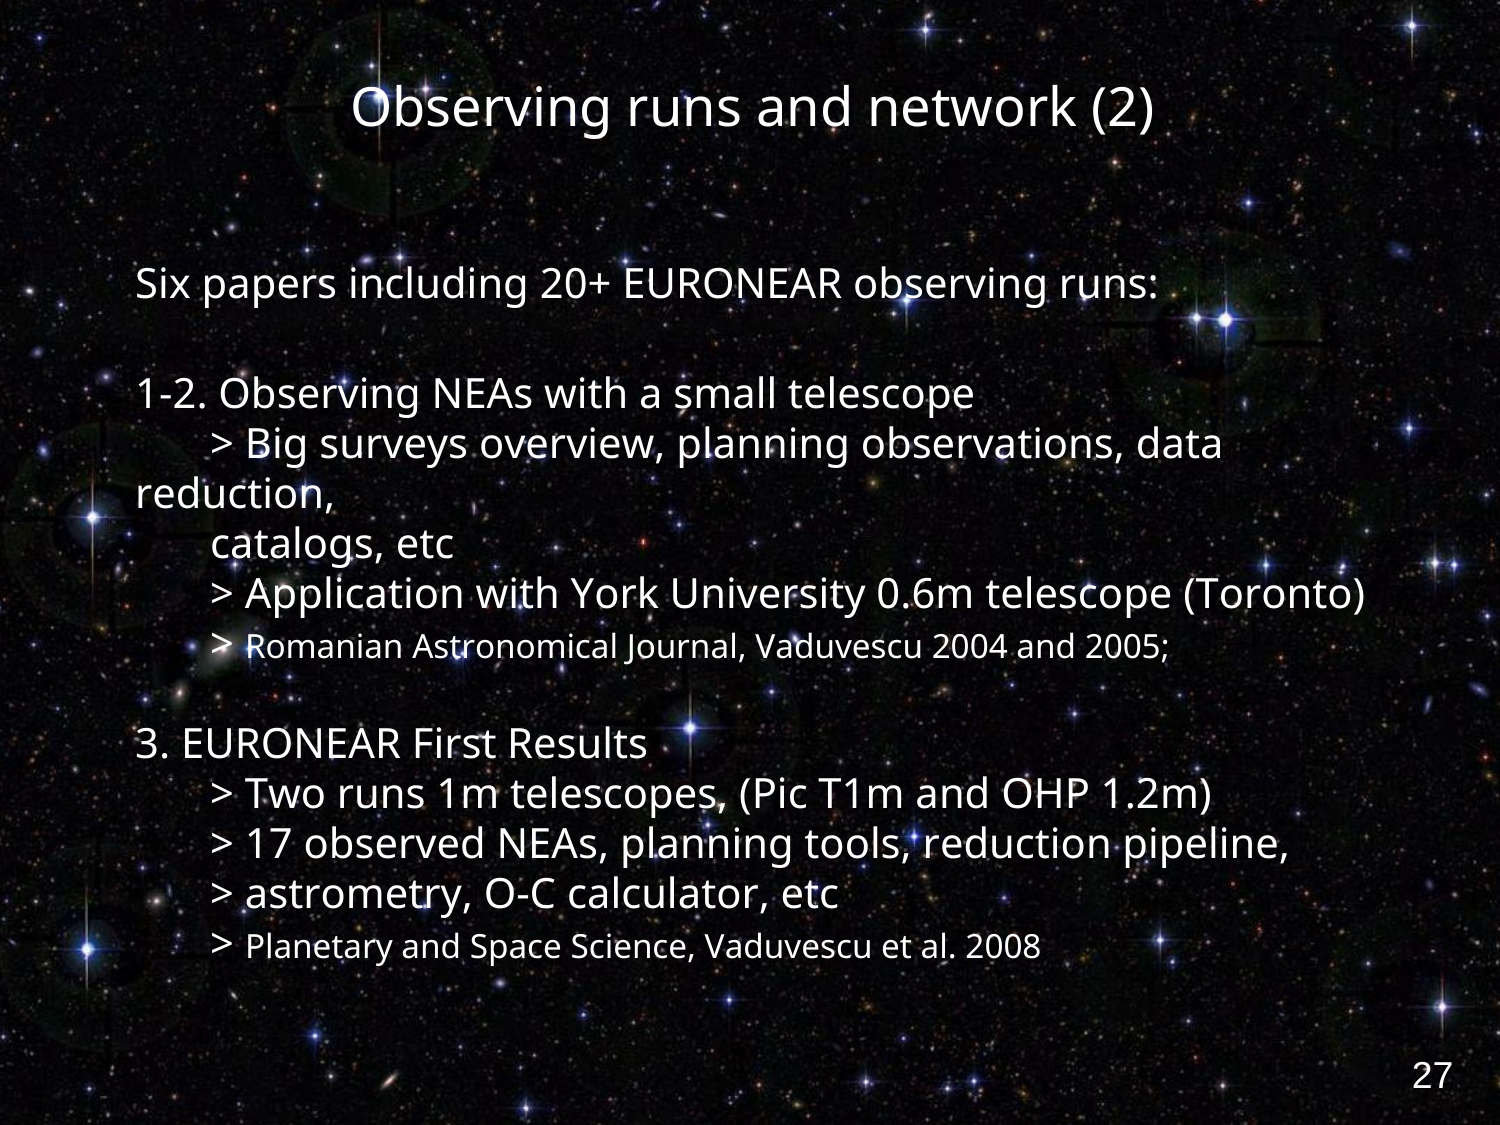

Observing runs and network (2)
Six papers including 20+ EURONEAR observing runs:
1-2. Observing NEAs with a small telescope
	> Big surveys overview, planning observations, data reduction,
	catalogs, etc
	> Application with York University 0.6m telescope (Toronto)
	> Romanian Astronomical Journal, Vaduvescu 2004 and 2005;
3. EURONEAR First Results
	> Two runs 1m telescopes, (Pic T1m and OHP 1.2m)
	> 17 observed NEAs, planning tools, reduction pipeline,
	> astrometry, O-C calculator, etc
	> Planetary and Space Science, Vaduvescu et al. 2008
27